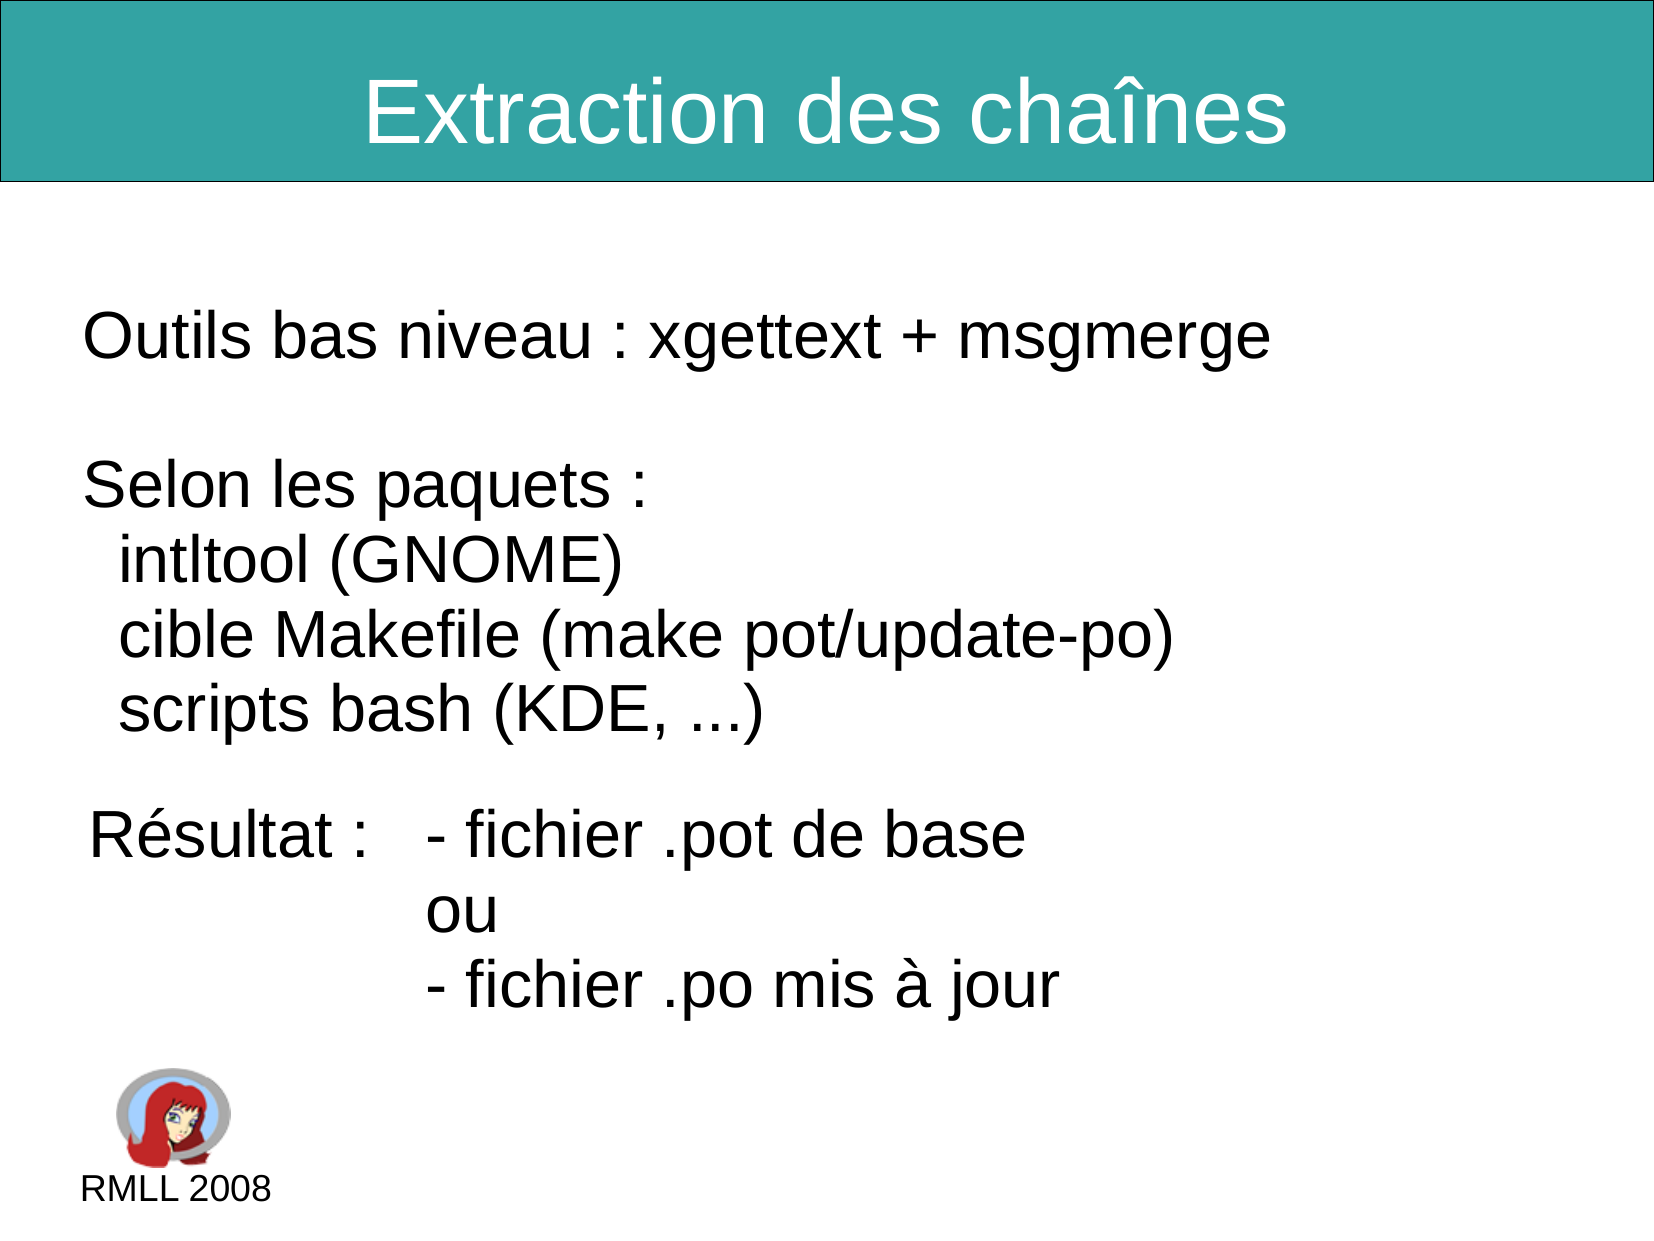

# Extraction des chaînes
Outils bas niveau : xgettext + msgmerge
Selon les paquets :
intltool (GNOME)
cible Makefile (make pot/update-po)
scripts bash (KDE, ...)
Résultat : 	- fichier .pot de base
	ou
	- fichier .po mis à jour